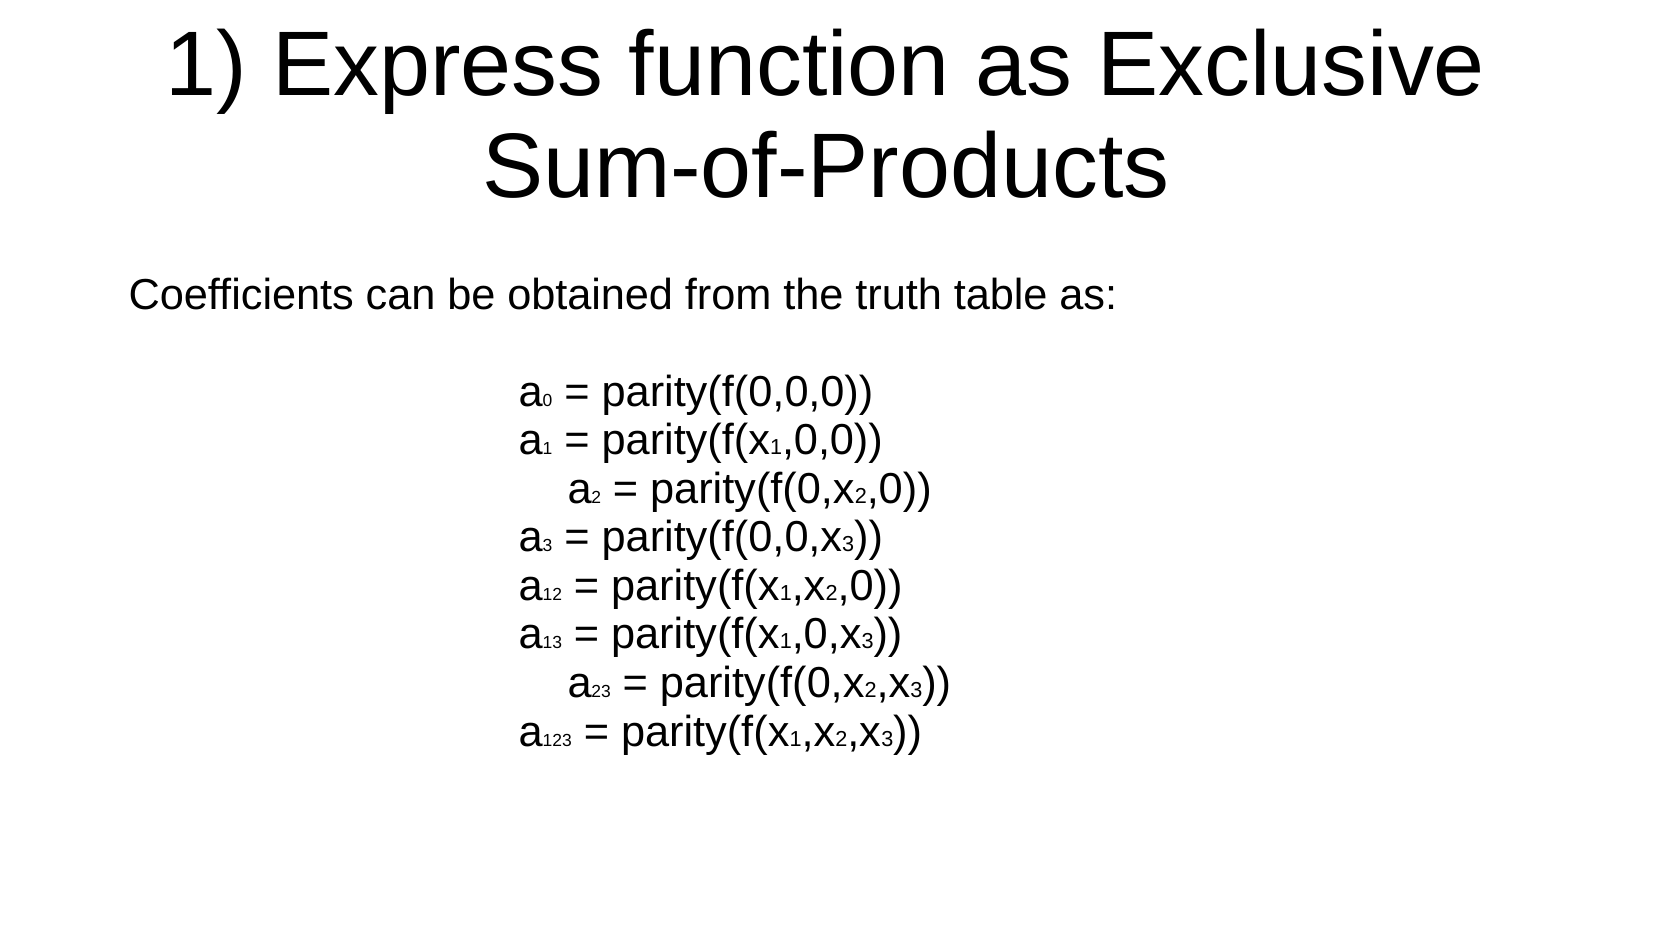

# 1) Express function as Exclusive Sum-of-Products
Coefficients can be obtained from the truth table as:
				 	 	 	 	 	 	 	a0 = parity(f(0,0,0))
 	 	 	 	 	 	 	 	a1 = parity(f(x1,0,0))
	 	 	 		 	 	 	 		a2 = parity(f(0,x2,0))
 	 	 	 	 	 	 	 	a3 = parity(f(0,0,x3))
 	 	 	 	 	 	 	 	a12 = parity(f(x1,x2,0))
 	 	 	 	 	 	 	 	a13 = parity(f(x1,0,x3))
 	 	 	 		 	 	 	 	a23 = parity(f(0,x2,x3))
 	 	 	 	 	 	 	 	a123 = parity(f(x1,x2,x3))